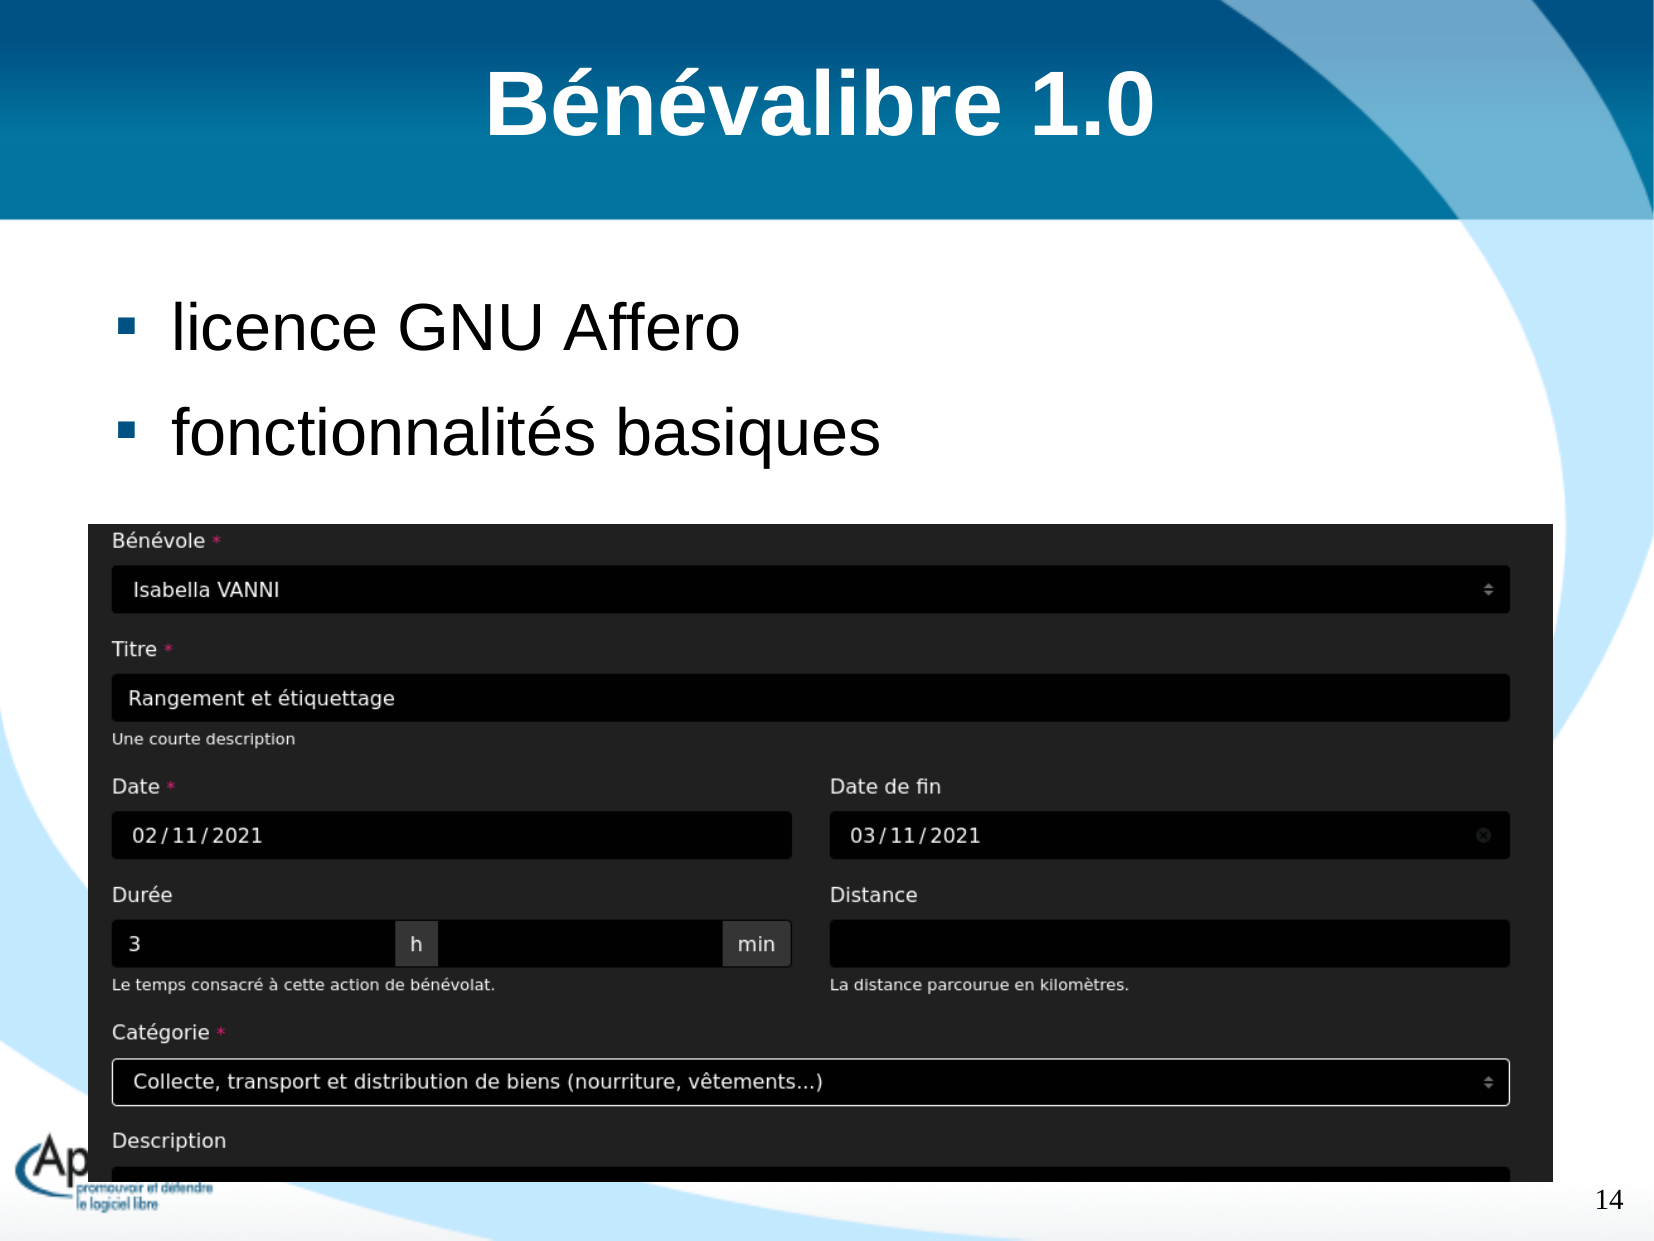

# Bénévalibre 1.0
licence GNU Affero
fonctionnalités basiques
14